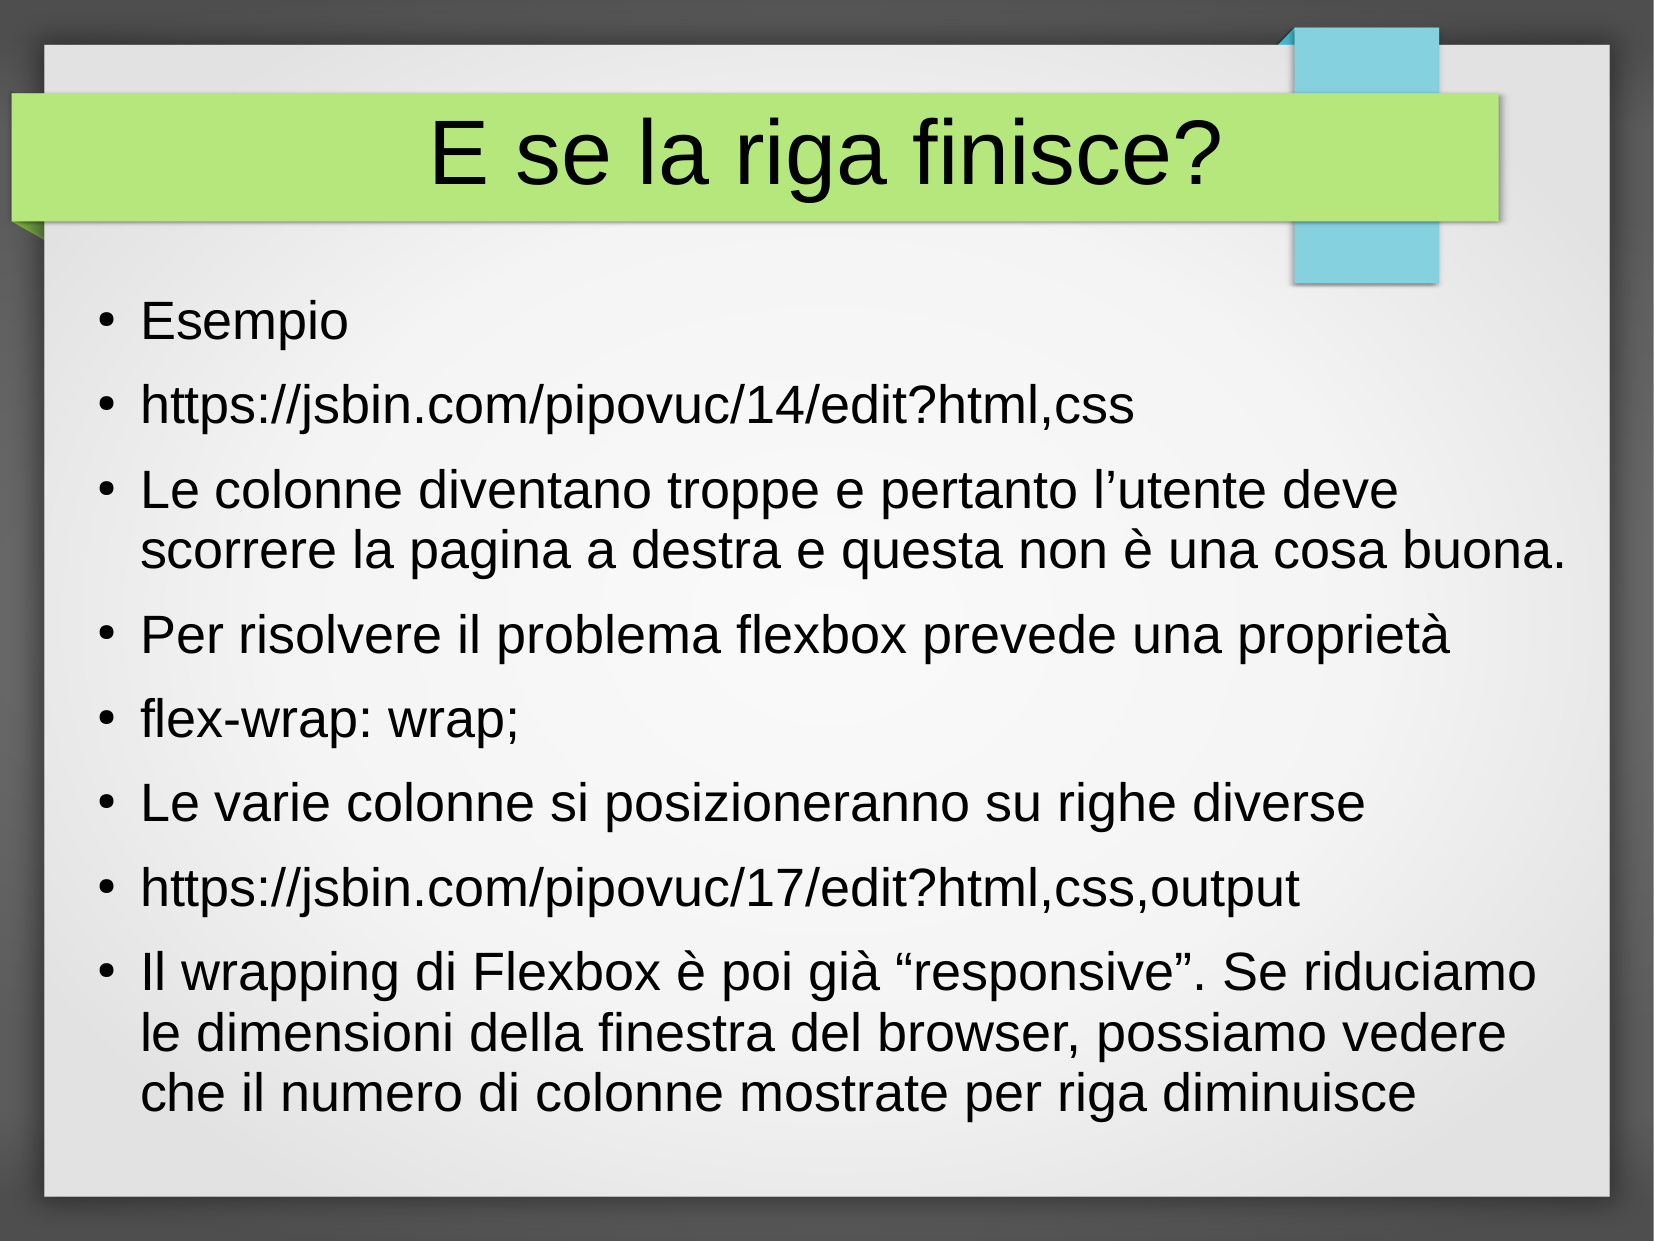

# E se la riga finisce?
Esempio
https://jsbin.com/pipovuc/14/edit?html,css
Le colonne diventano troppe e pertanto l’utente deve scorrere la pagina a destra e questa non è una cosa buona.
Per risolvere il problema flexbox prevede una proprietà
flex-wrap: wrap;
Le varie colonne si posizioneranno su righe diverse
https://jsbin.com/pipovuc/17/edit?html,css,output
Il wrapping di Flexbox è poi già “responsive”. Se riduciamo le dimensioni della finestra del browser, possiamo vedere che il numero di colonne mostrate per riga diminuisce